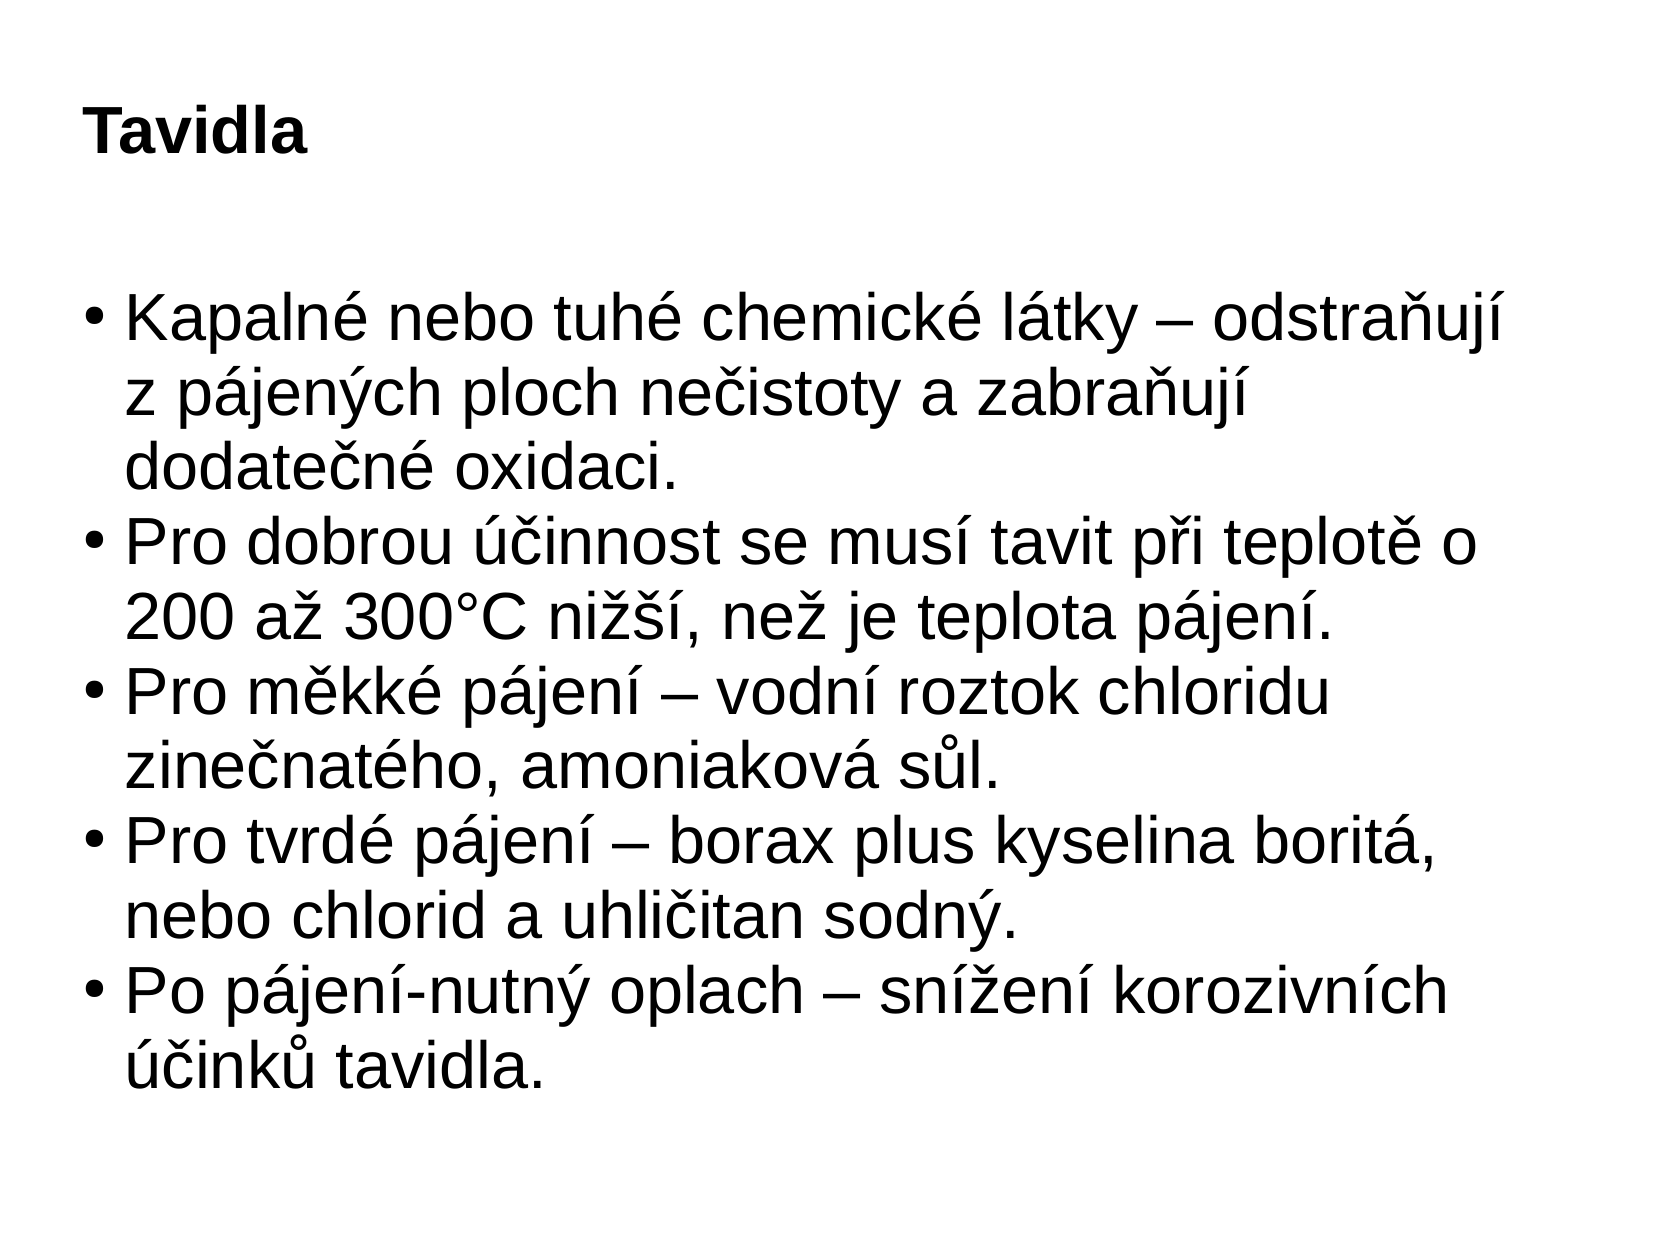

# Tavidla
 Kapalné nebo tuhé chemické látky – odstraňují
 z pájených ploch nečistoty a zabraňují
 dodatečné oxidaci.
 Pro dobrou účinnost se musí tavit při teplotě o
 200 až 300°C nižší, než je teplota pájení.
 Pro měkké pájení – vodní roztok chloridu
 zinečnatého, amoniaková sůl.
 Pro tvrdé pájení – borax plus kyselina boritá,
 nebo chlorid a uhličitan sodný.
 Po pájení-nutný oplach – snížení korozivních
 účinků tavidla.